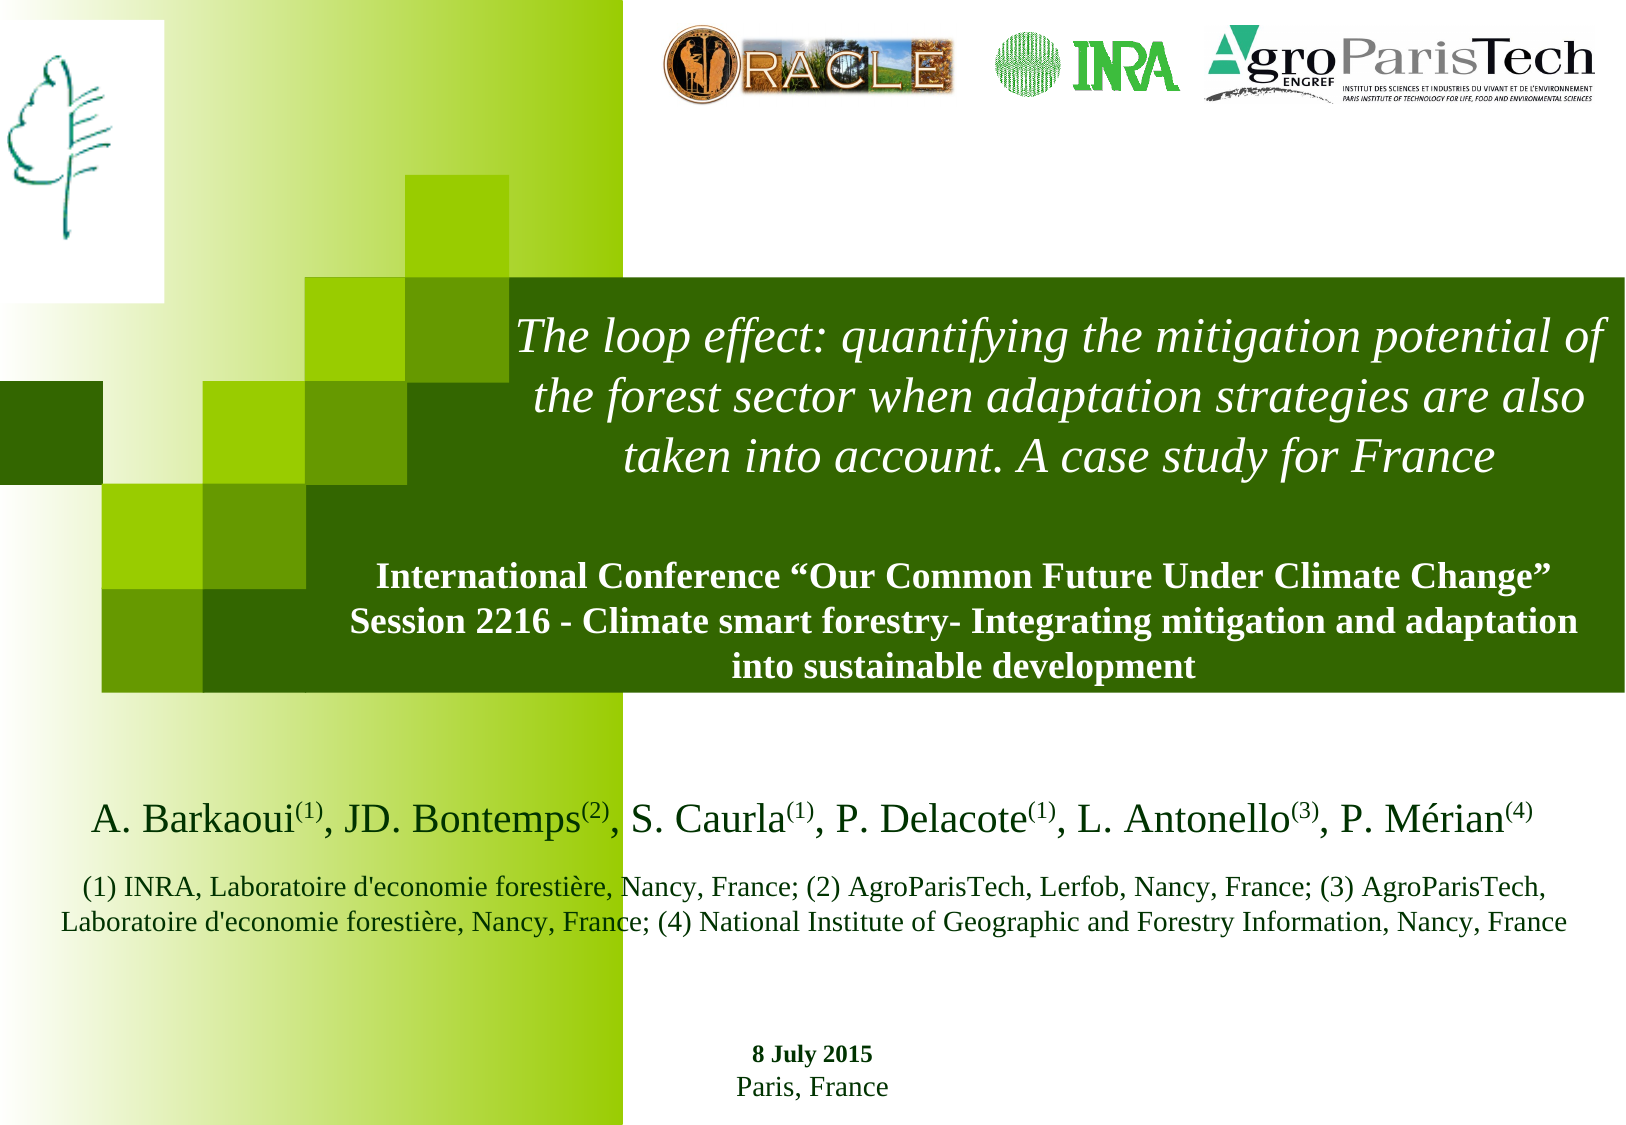

The loop effect: quantifying the mitigation potential of the forest sector when adaptation strategies are also taken into account. A case study for France
International Conference “Our Common Future Under Climate Change”
Session 2216 - Climate smart forestry- Integrating mitigation and adaptation into sustainable development
A. Barkaoui(1), JD. Bontemps(2), S. Caurla(1), P. Delacote(1), L. Antonello(3), P. Mérian(4)
(1) INRA, Laboratoire d'economie forestière, Nancy, France; (2) AgroParisTech, Lerfob, Nancy, France; (3) AgroParisTech, Laboratoire d'economie forestière, Nancy, France; (4) National Institute of Geographic and Forestry Information, Nancy, France
8 July 2015
Paris, France